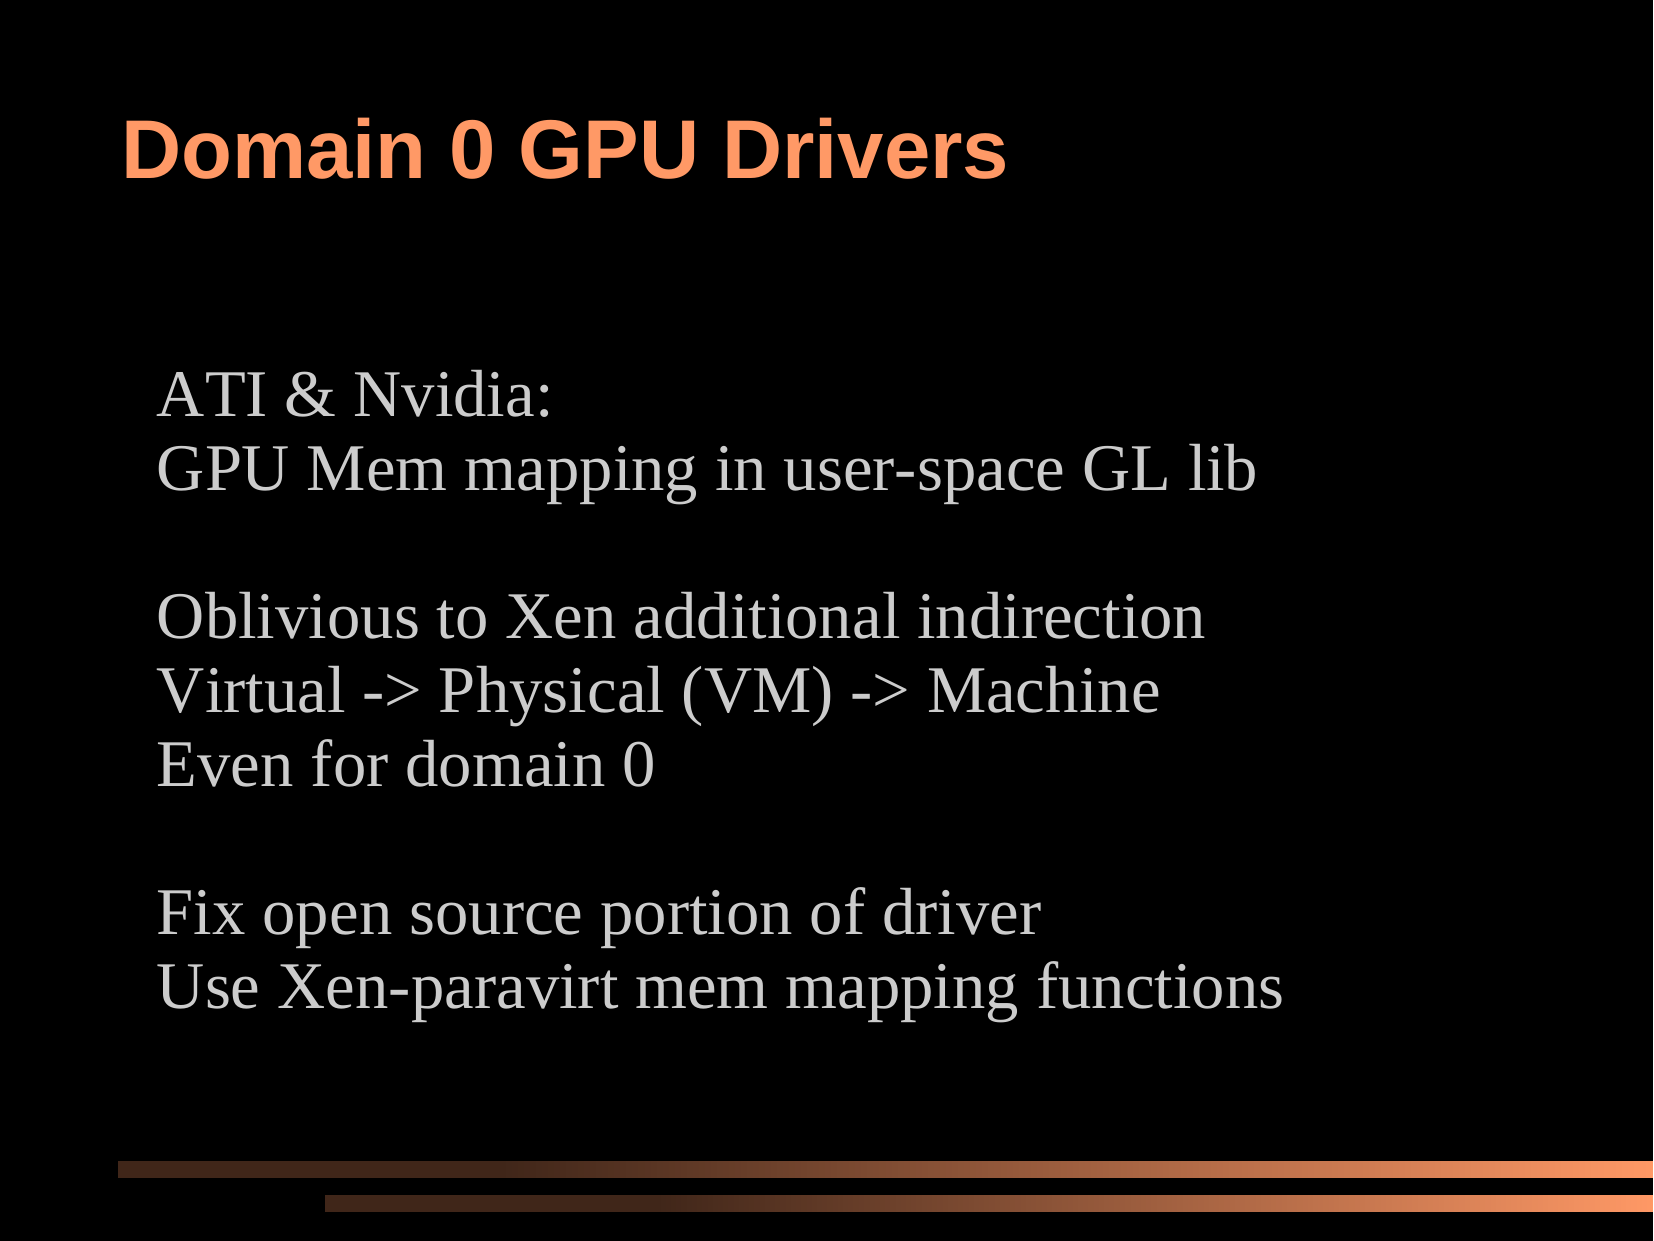

# Domain 0 GPU Drivers
ATI & Nvidia:
GPU Mem mapping in user-space GL lib
Oblivious to Xen additional indirection
Virtual -> Physical (VM) -> Machine
Even for domain 0
Fix open source portion of driver
Use Xen-paravirt mem mapping functions